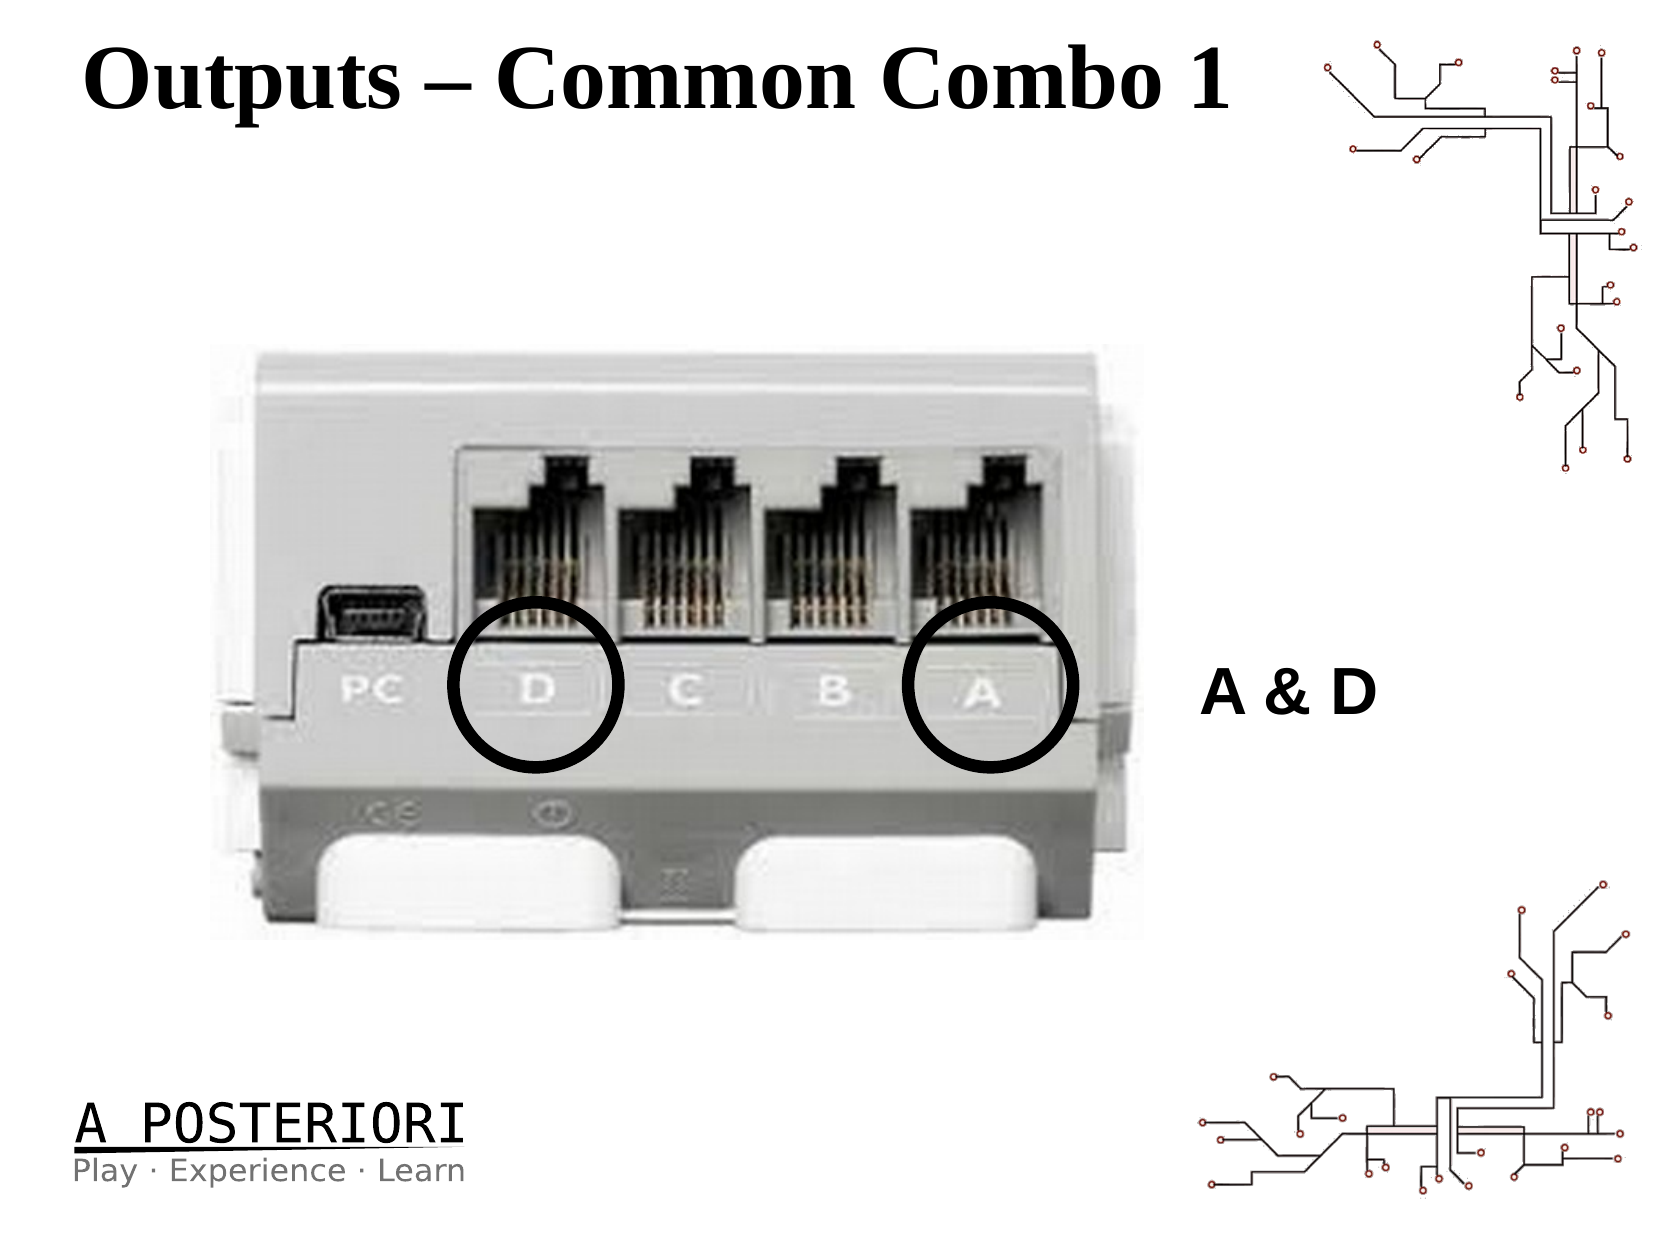

# Outputs – Common Combo 1
A & D